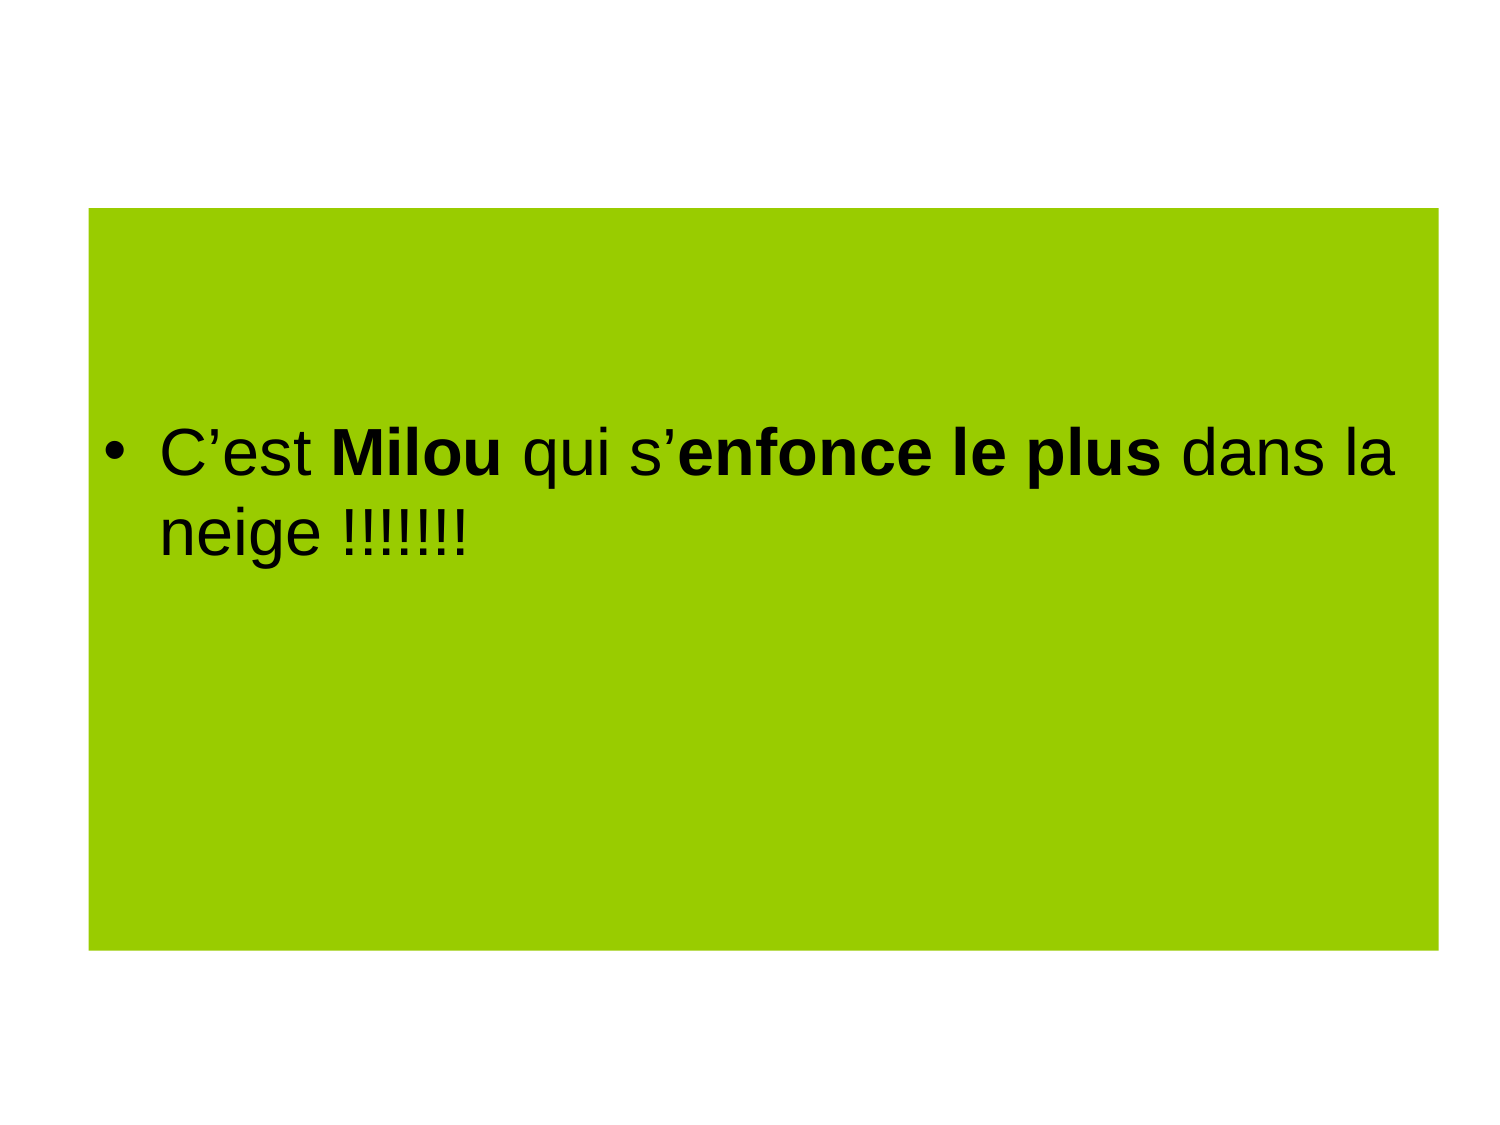

# C’est Milou qui s’enfonce le plus dans la neige !!!!!!!